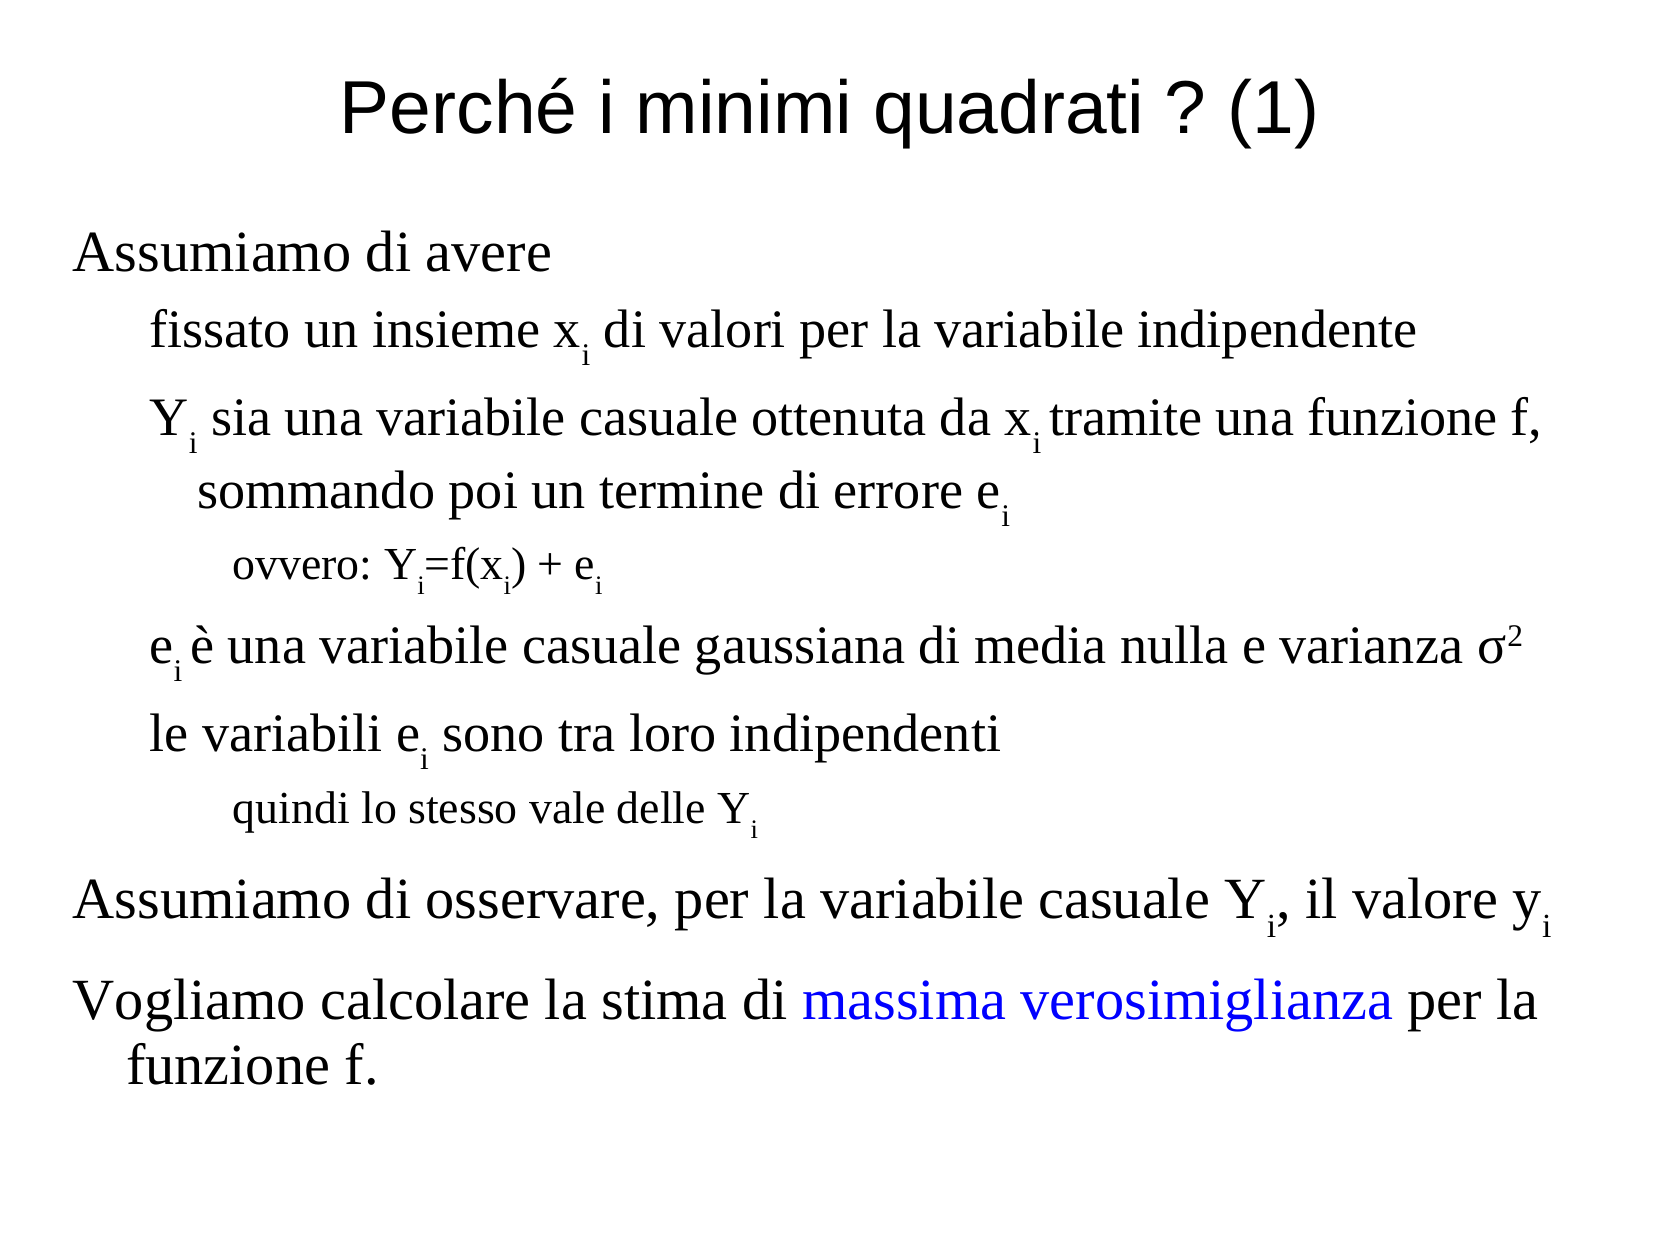

# Perché i minimi quadrati ? (1)
Assumiamo di avere
fissato un insieme xi di valori per la variabile indipendente
Yi sia una variabile casuale ottenuta da xi tramite una funzione f, sommando poi un termine di errore ei
ovvero: Yi=f(xi) + ei
ei è una variabile casuale gaussiana di media nulla e varianza σ2
le variabili ei sono tra loro indipendenti
quindi lo stesso vale delle Yi
Assumiamo di osservare, per la variabile casuale Yi, il valore yi
Vogliamo calcolare la stima di massima verosimiglianza per la funzione f.